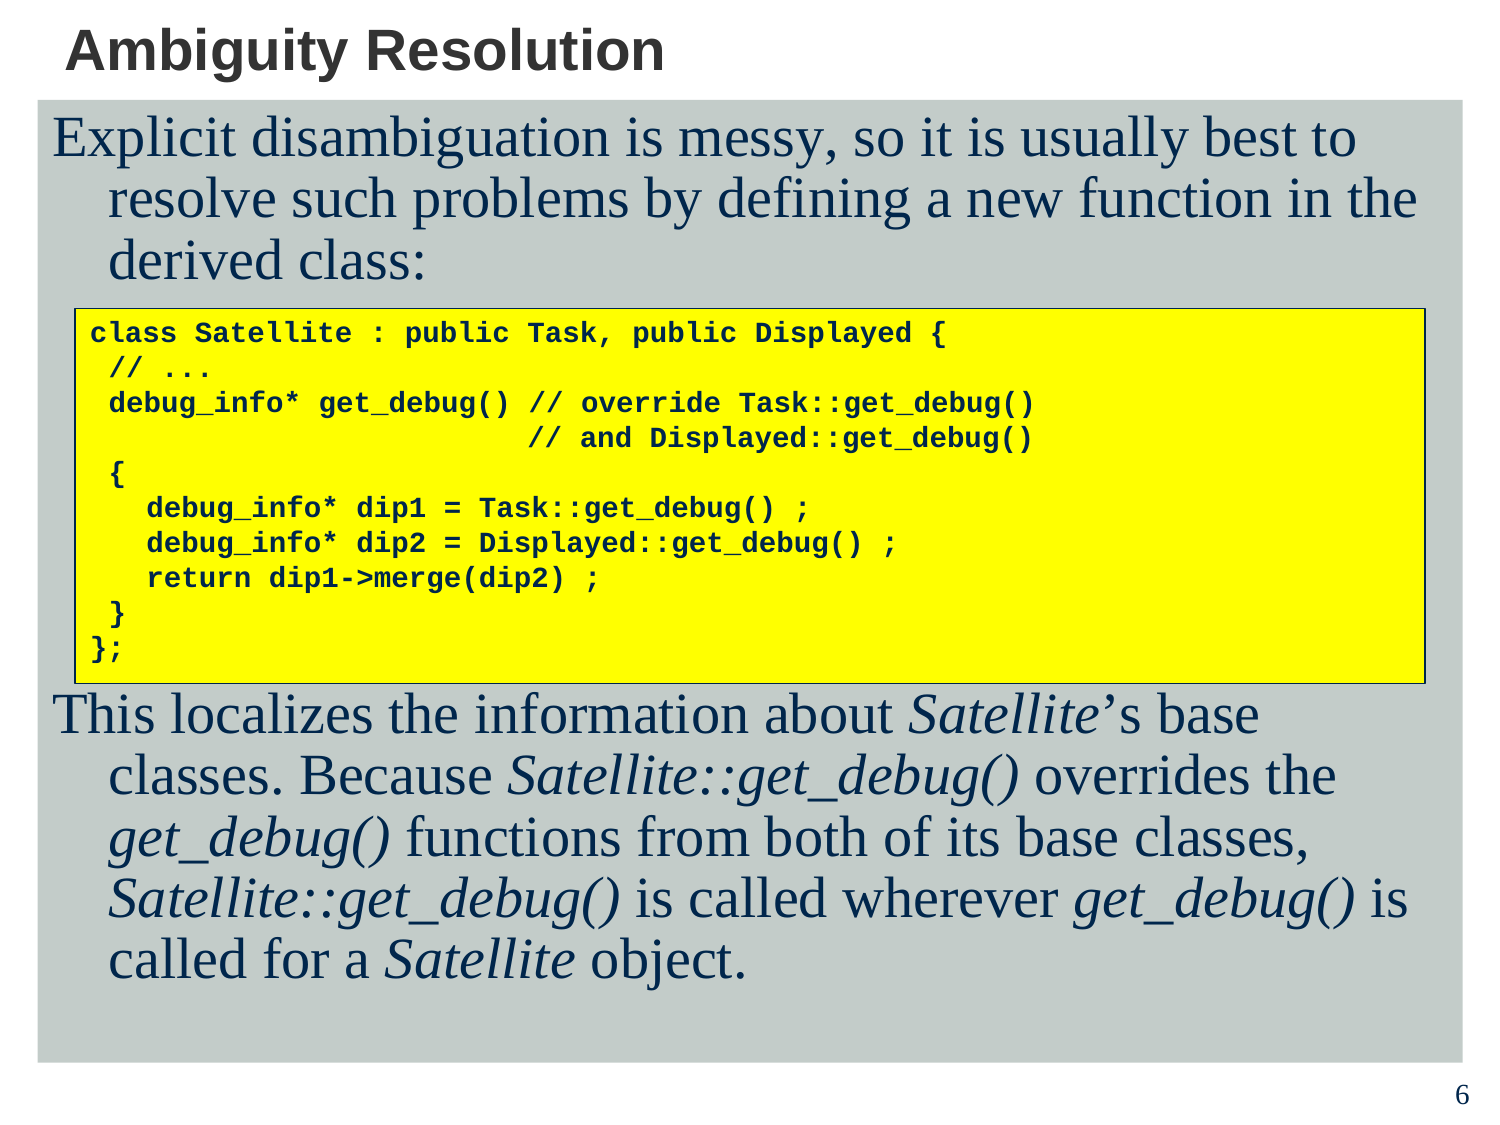

# Ambiguity Resolution
Explicit disambiguation is messy, so it is usually best to resolve such problems by defining a new function in the derived class:
This localizes the information about Satellite’s base classes. Because Satellite::get_debug() overrides the get_debug() functions from both of its base classes, Satellite::get_debug() is called wherever get_debug() is called for a Satellite object.
class Satellite : public Task, public Displayed {
	// ...
	debug_info* get_debug() // override Task::get_debug()
 // and Displayed::get_debug()
	{
		debug_info* dip1 = Task::get_debug() ;
		debug_info* dip2 = Displayed::get_debug() ;
		return dip1->merge(dip2) ;
	}
};